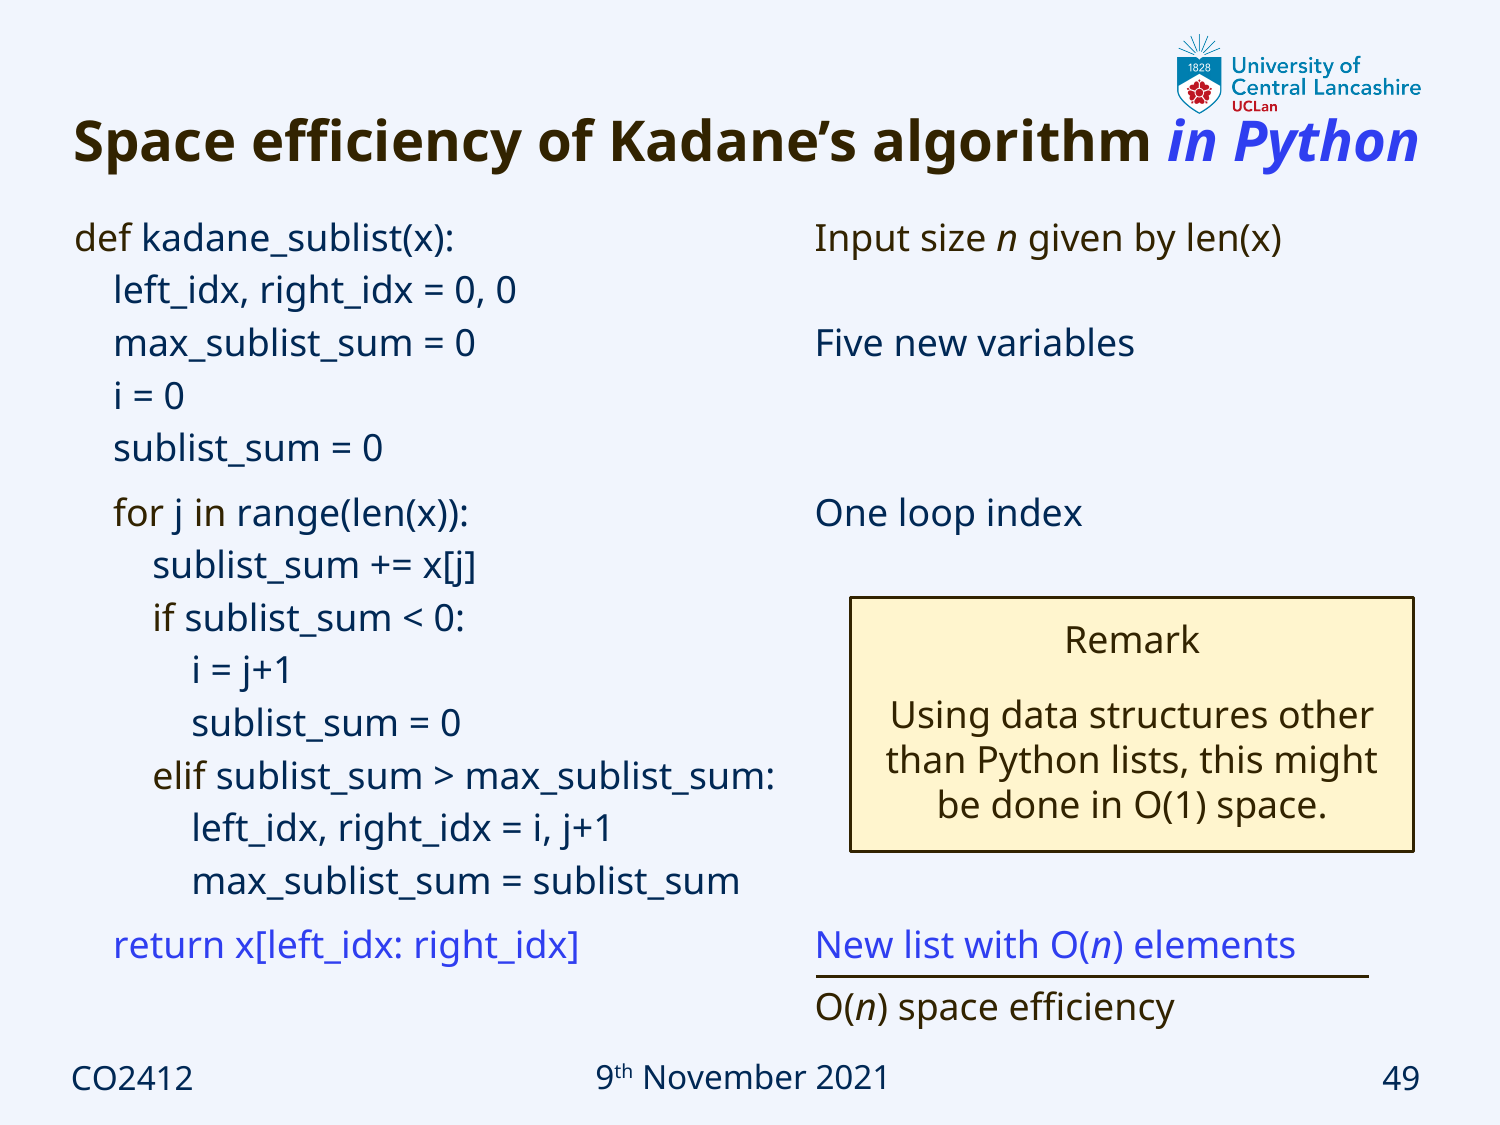

# Space efficiency of Kadane’s algorithm in Python
def kadane_sublist(x):
 left_idx, right_idx = 0, 0
 max_sublist_sum = 0
 i = 0
 sublist_sum = 0
 for j in range(len(x)):
 sublist_sum += x[j]
 if sublist_sum < 0:
 i = j+1
 sublist_sum = 0
 elif sublist_sum > max_sublist_sum:
 left_idx, right_idx = i, j+1
 max_sublist_sum = sublist_sum
 return x[left_idx: right_idx]
Input size n given by len(x)
Five new variables
One loop index
New list with O(n) elements
O(n) space efficiency
Remark
Using data structures other than Python lists, this might be done in O(1) space.